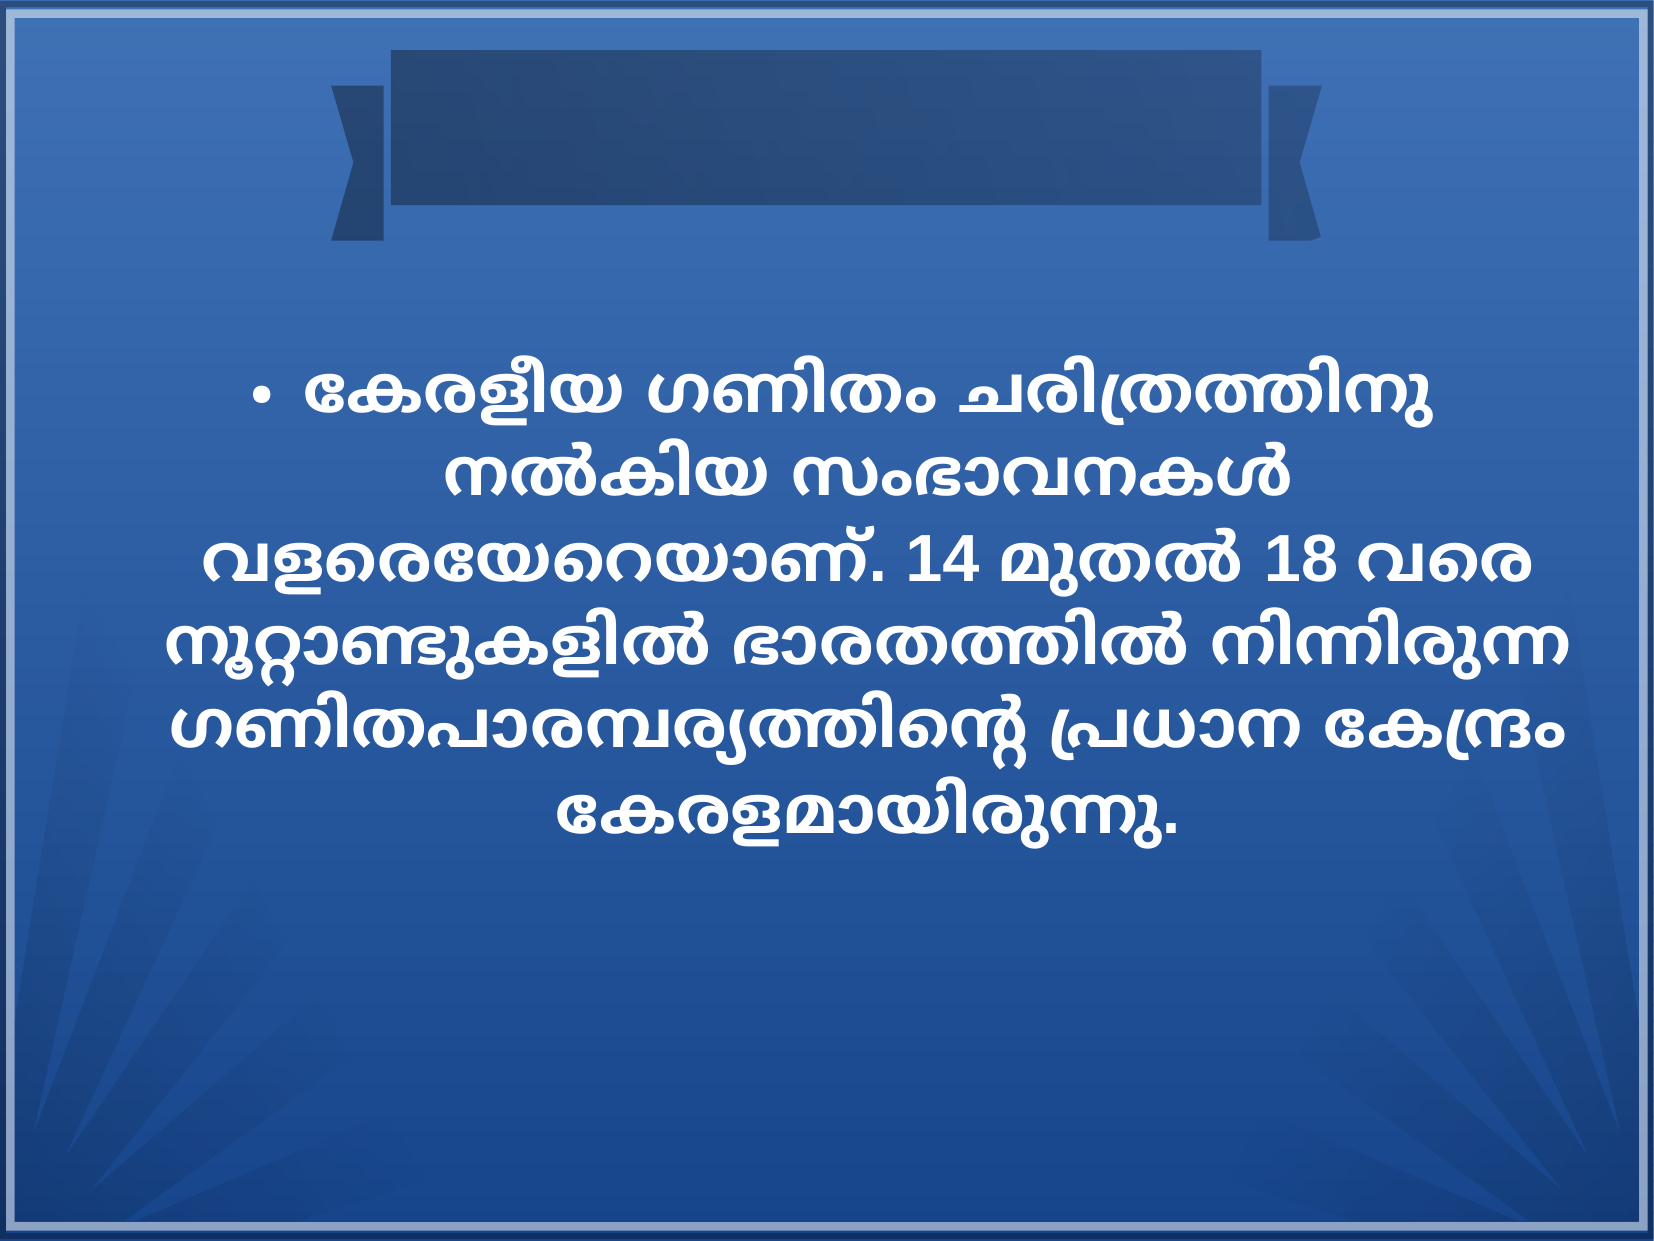

# കേരളീയ ഗണിതം ചരിത്രത്തിനു നൽകിയ സംഭാവനകൾ വളരെയേറെയാണ്‌. 14 മുതൽ 18 വരെ നൂറ്റാണ്ടുകളിൽ ഭാരതത്തിൽ നിന്നിരുന്ന ഗണിതപാരമ്പര്യത്തിന്റെ പ്രധാന കേന്ദ്രം കേരളമായിരുന്നു.